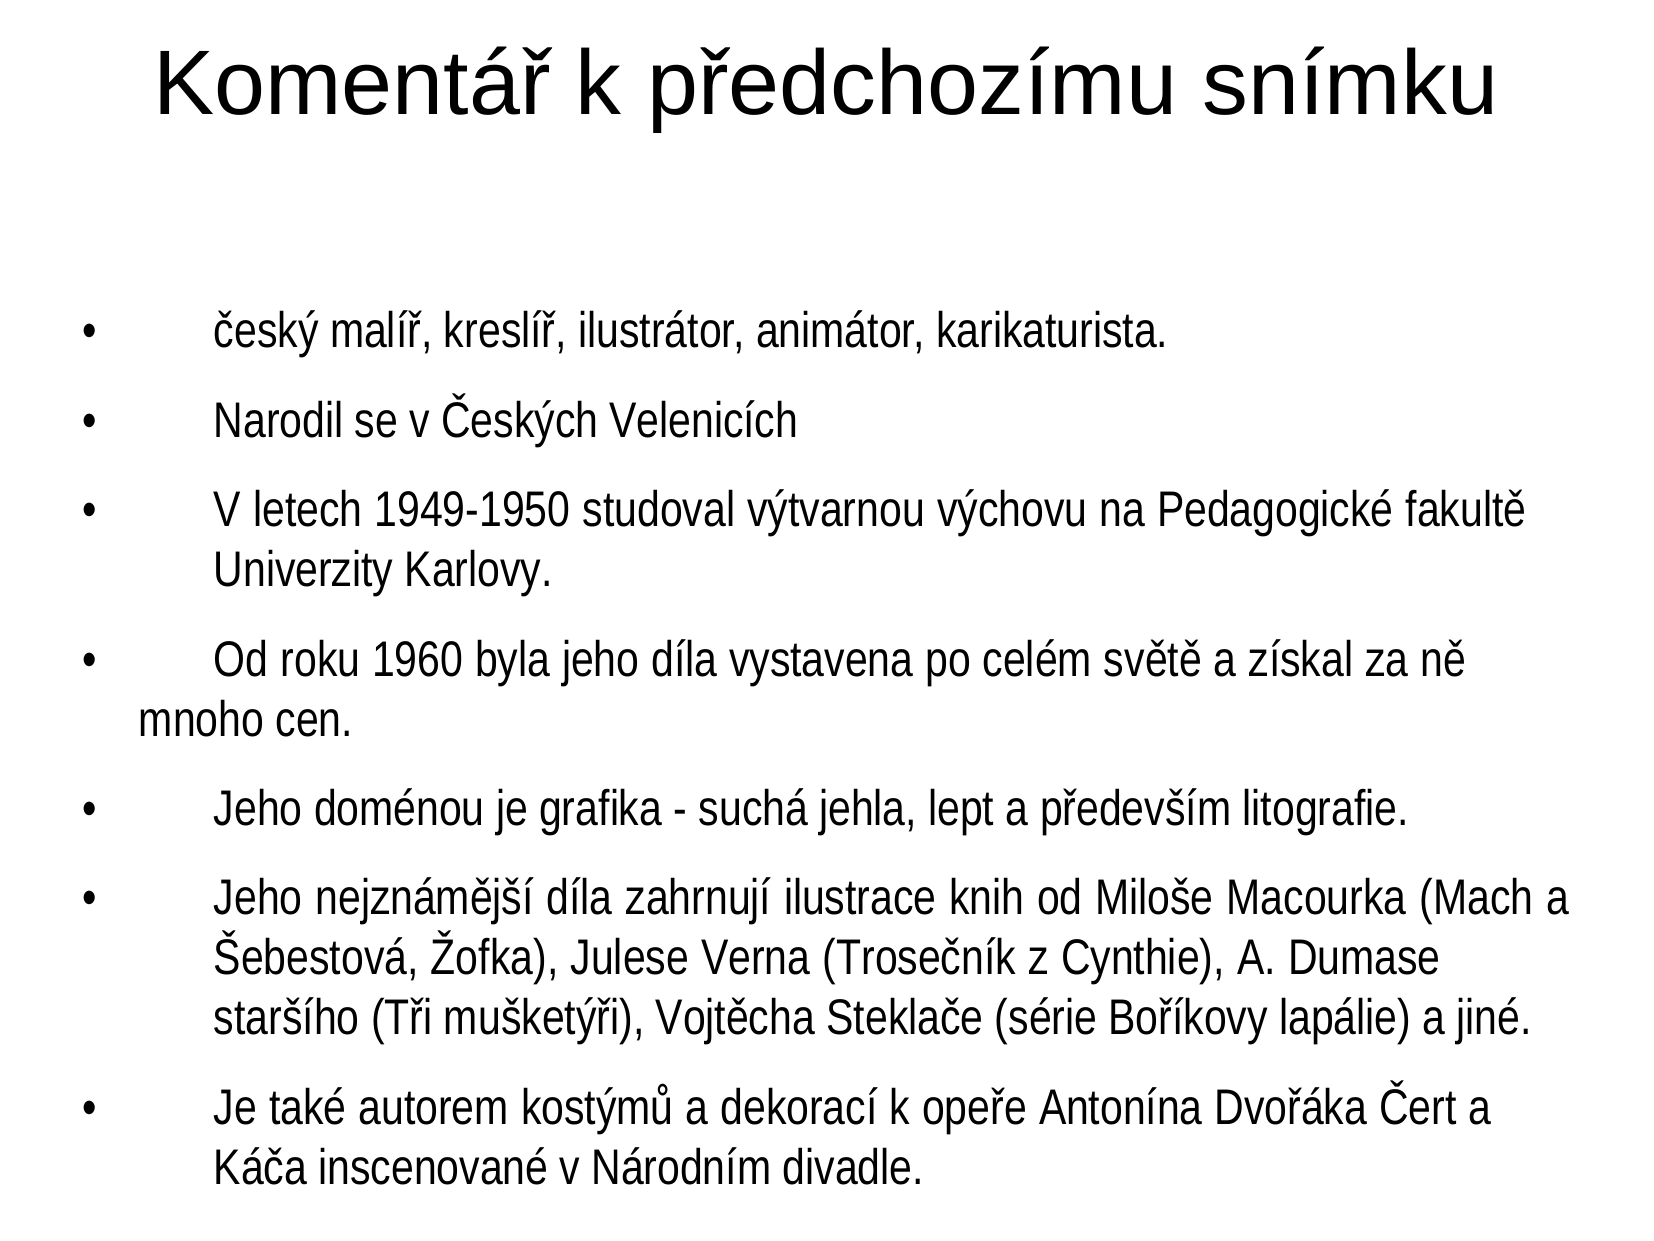

# Komentář k předchozímu snímku
•	český malíř, kreslíř, ilustrátor, animátor, karikaturista.
•	Narodil se v Českých Velenicích
•	V letech 1949-1950 studoval výtvarnou výchovu na Pedagogické fakultě 		Univerzity Karlovy.
•	Od roku 1960 byla jeho díla vystavena po celém světě a získal za ně 		mnoho cen.
•	Jeho doménou je grafika - suchá jehla, lept a především litografie.
•	Jeho nejznámější díla zahrnují ilustrace knih od Miloše Macourka (Mach a 	Šebestová, Žofka), Julese Verna (Trosečník z Cynthie), A. Dumase 			staršího (Tři mušketýři), Vojtěcha Steklače (série Boříkovy lapálie) a jiné.
•	Je také autorem kostýmů a dekorací k opeře Antonína Dvořáka Čert a 		Káča inscenované v Národním divadle.